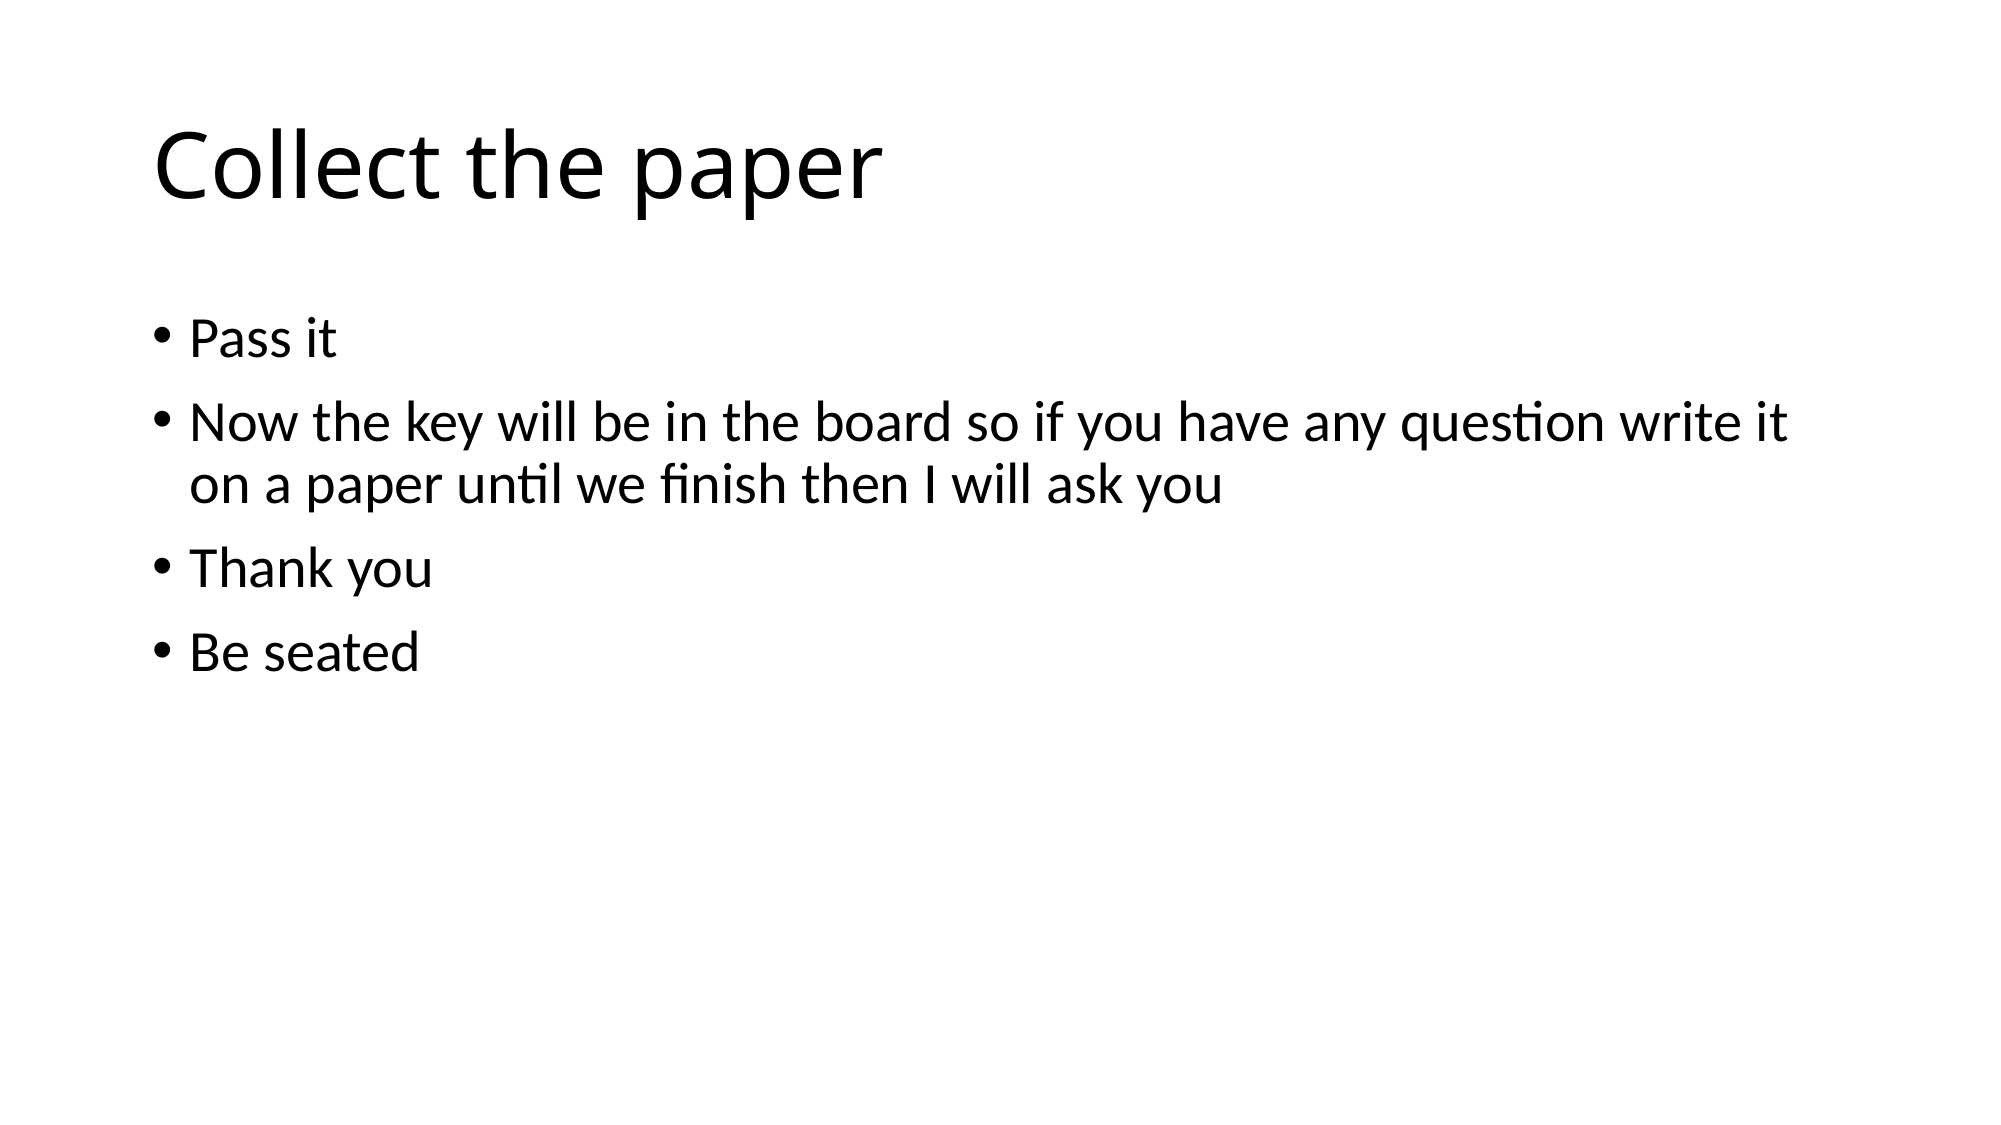

# Collect the paper
Pass it
Now the key will be in the board so if you have any question write it on a paper until we finish then I will ask you
Thank you
Be seated